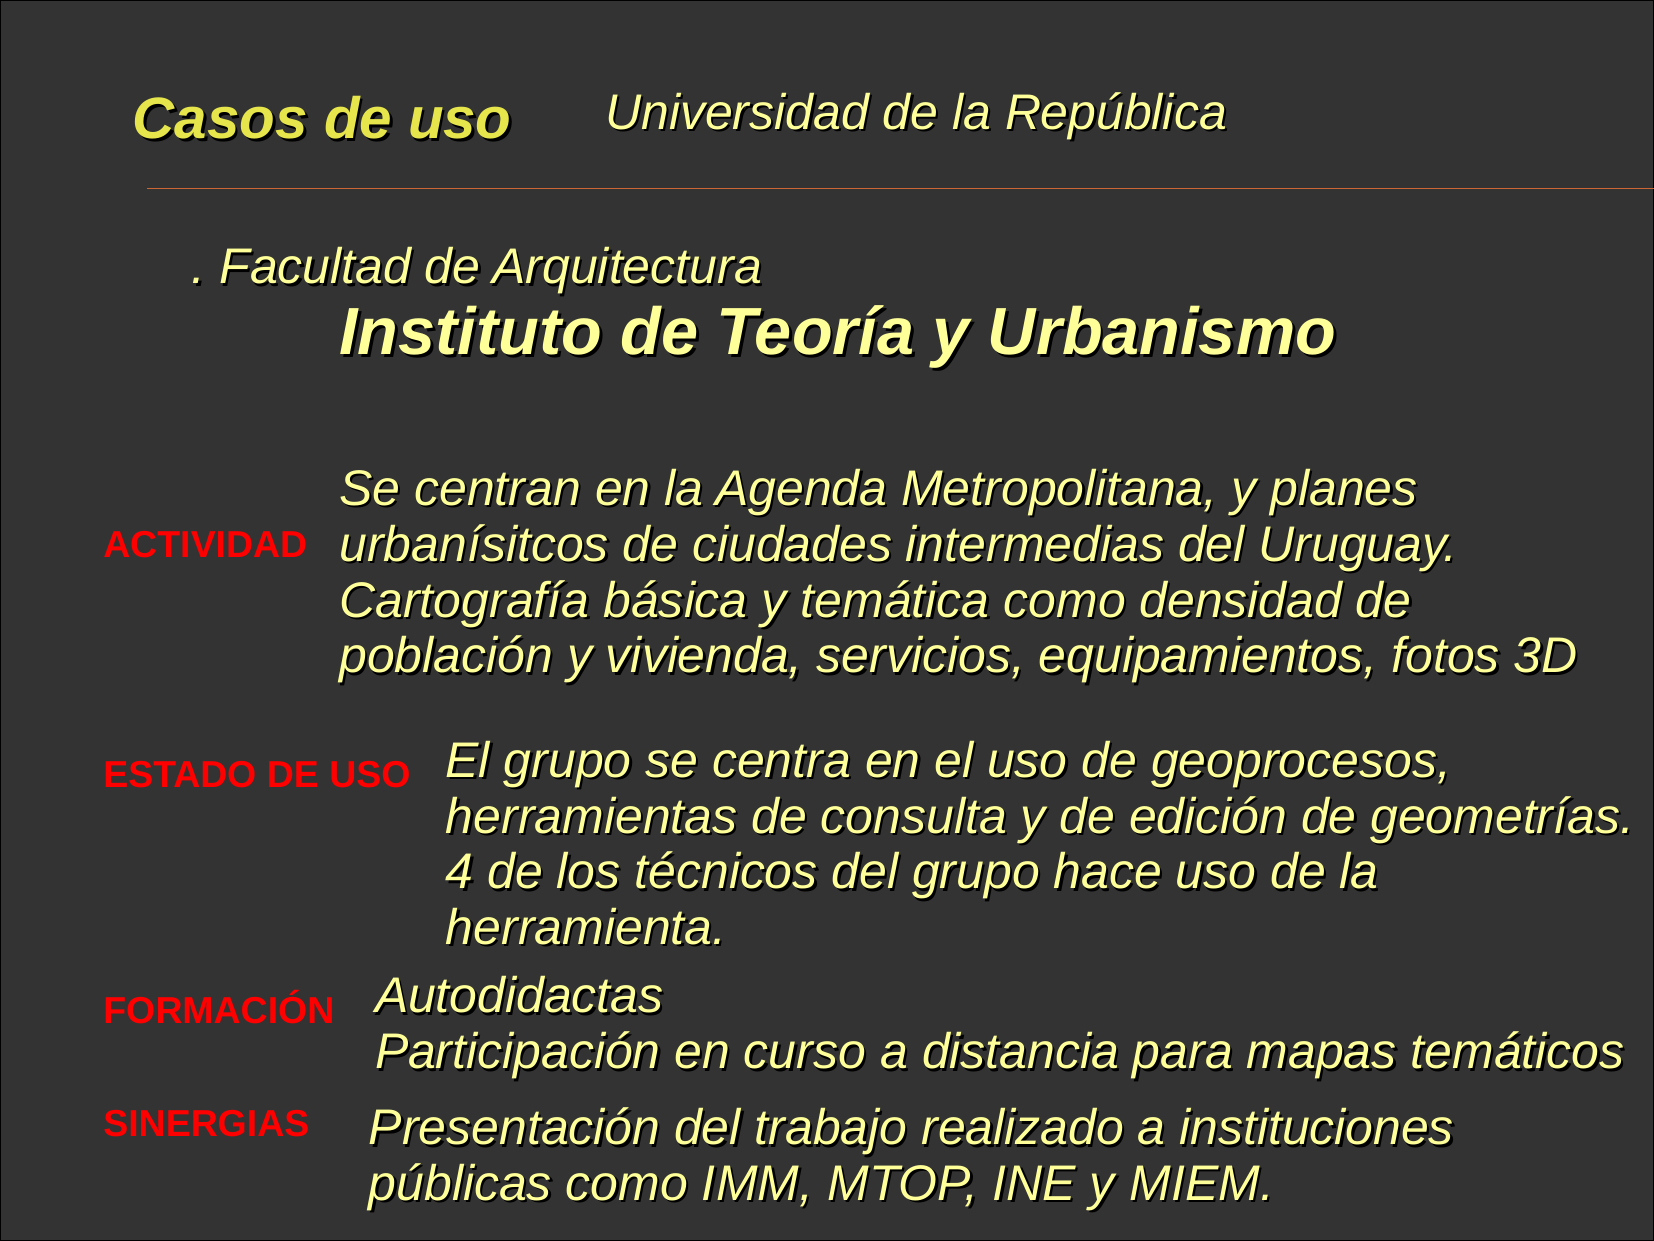

Universidad de la República
Casos de uso
. Facultad de Arquitectura
		Instituto de Teoría y Urbanismo
Se centran en la Agenda Metropolitana, y planes urbanísitcos de ciudades intermedias del Uruguay.
Cartografía básica y temática como densidad de población y vivienda, servicios, equipamientos, fotos 3D
ACTIVIDAD
El grupo se centra en el uso de geoprocesos, herramientas de consulta y de edición de geometrías.
4 de los técnicos del grupo hace uso de la herramienta.
ESTADO DE USO
Autodidactas
Participación en curso a distancia para mapas temáticos
FORMACIÓN
Presentación del trabajo realizado a instituciones públicas como IMM, MTOP, INE y MIEM.
SINERGIAS